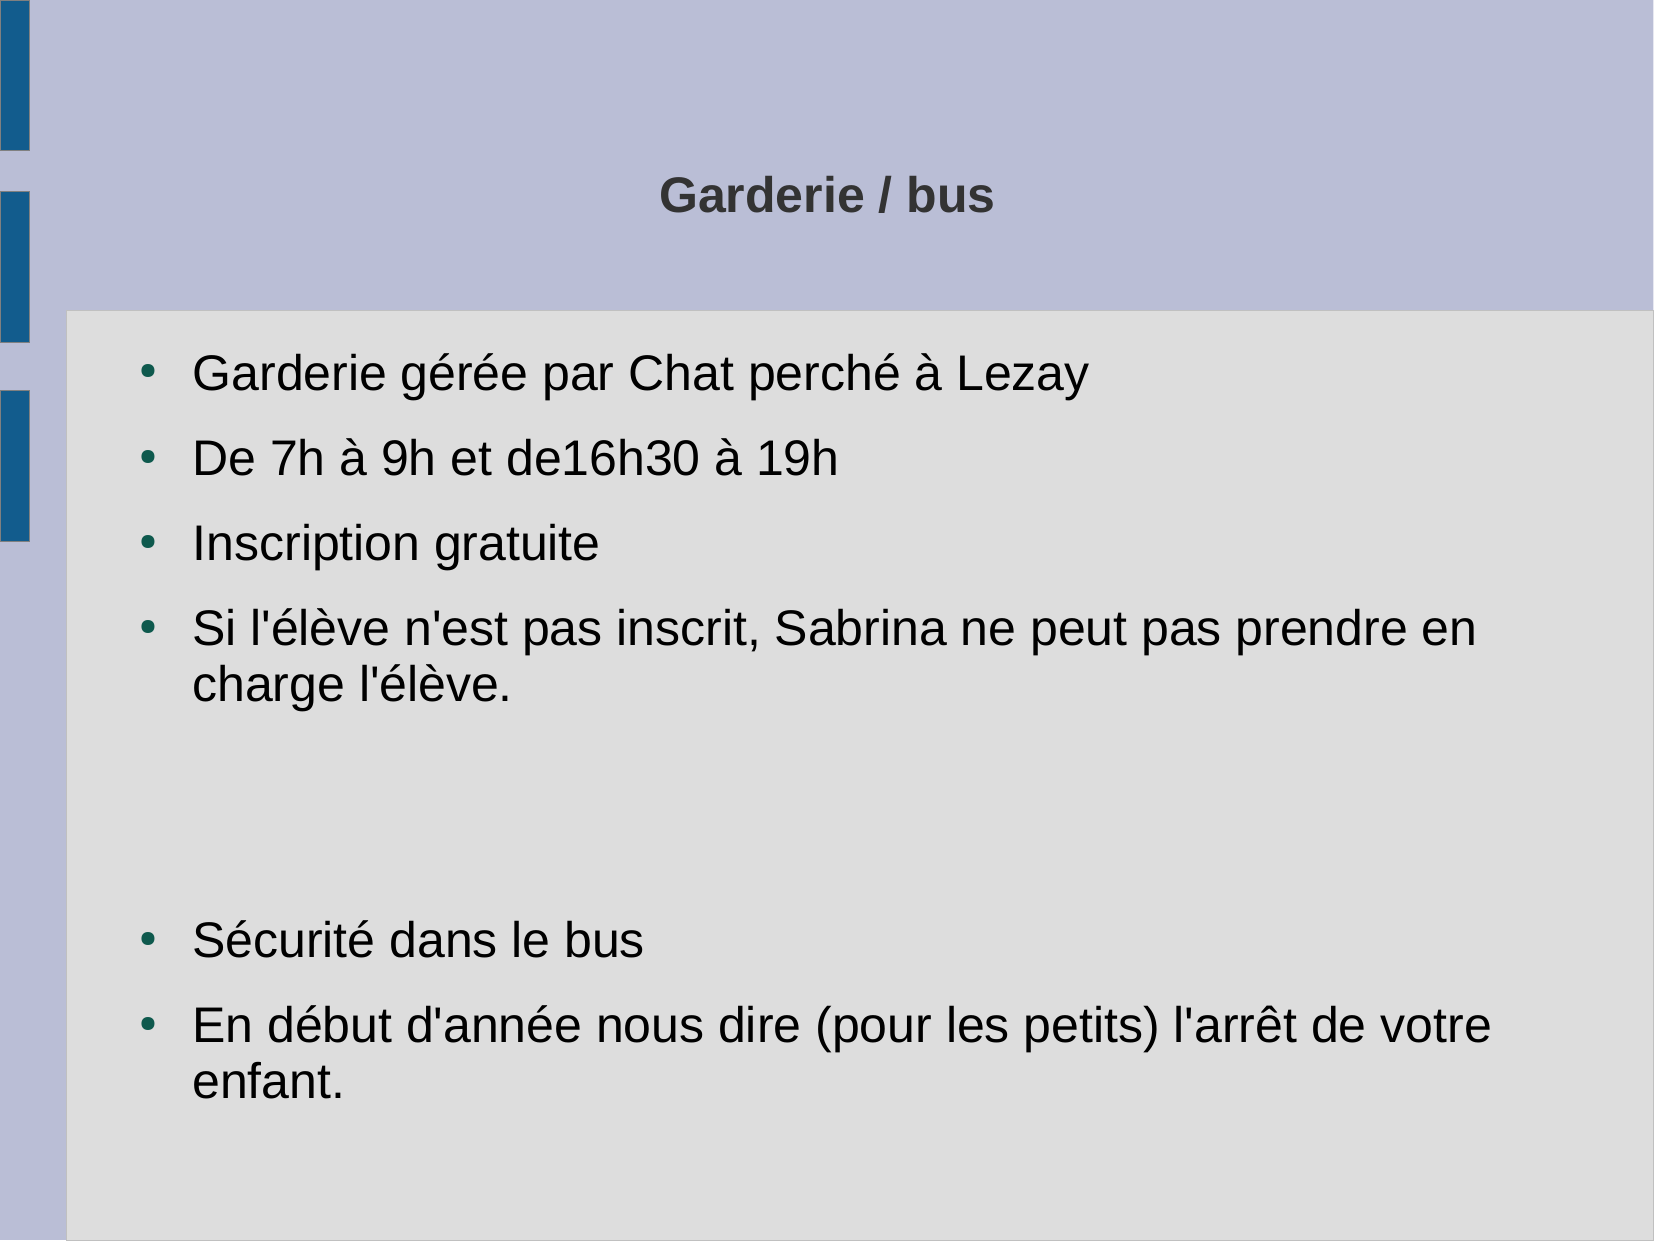

# Garderie / bus
Garderie gérée par Chat perché à Lezay
De 7h à 9h et de16h30 à 19h
Inscription gratuite
Si l'élève n'est pas inscrit, Sabrina ne peut pas prendre en charge l'élève.
Sécurité dans le bus
En début d'année nous dire (pour les petits) l'arrêt de votre enfant.